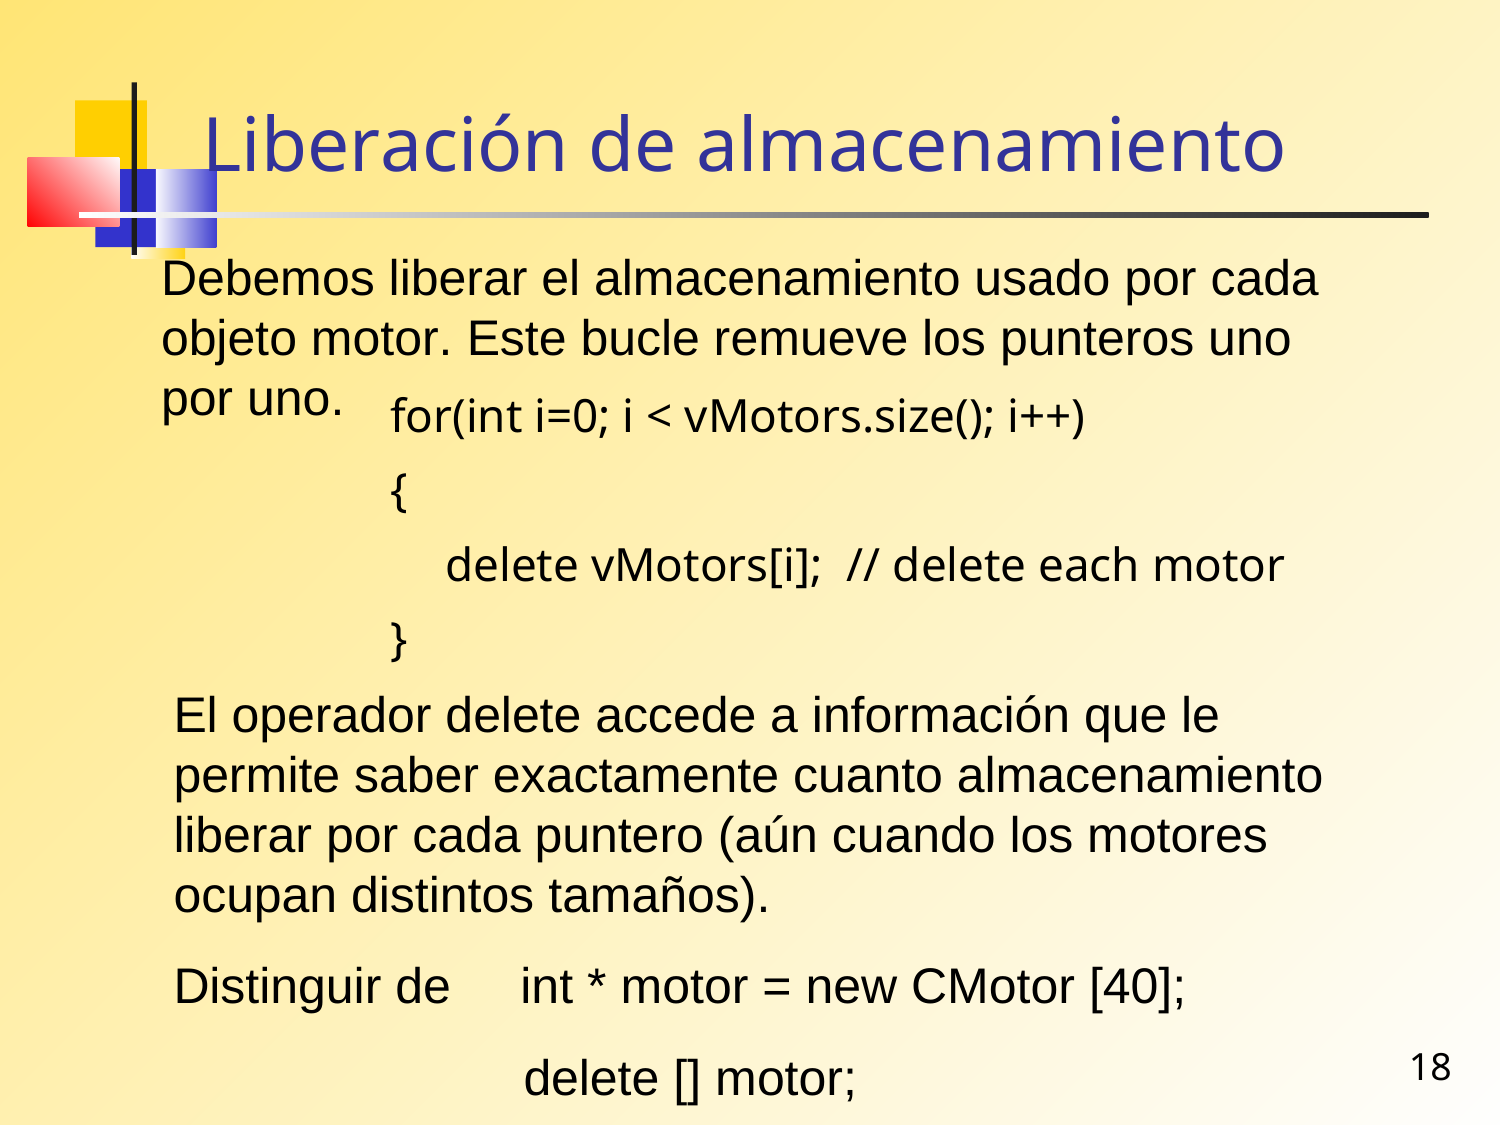

# Liberación de almacenamiento
Debemos liberar el almacenamiento usado por cada objeto motor. Este bucle remueve los punteros uno por uno.
for(int i=0; i < vMotors.size(); i++)‏
{
	delete vMotors[i]; // delete each motor
}
El operador delete accede a información que le permite saber exactamente cuanto almacenamiento liberar por cada puntero (aún cuando los motores ocupan distintos tamaños).
Distinguir de int * motor = new CMotor [40];
 delete [] motor;
18